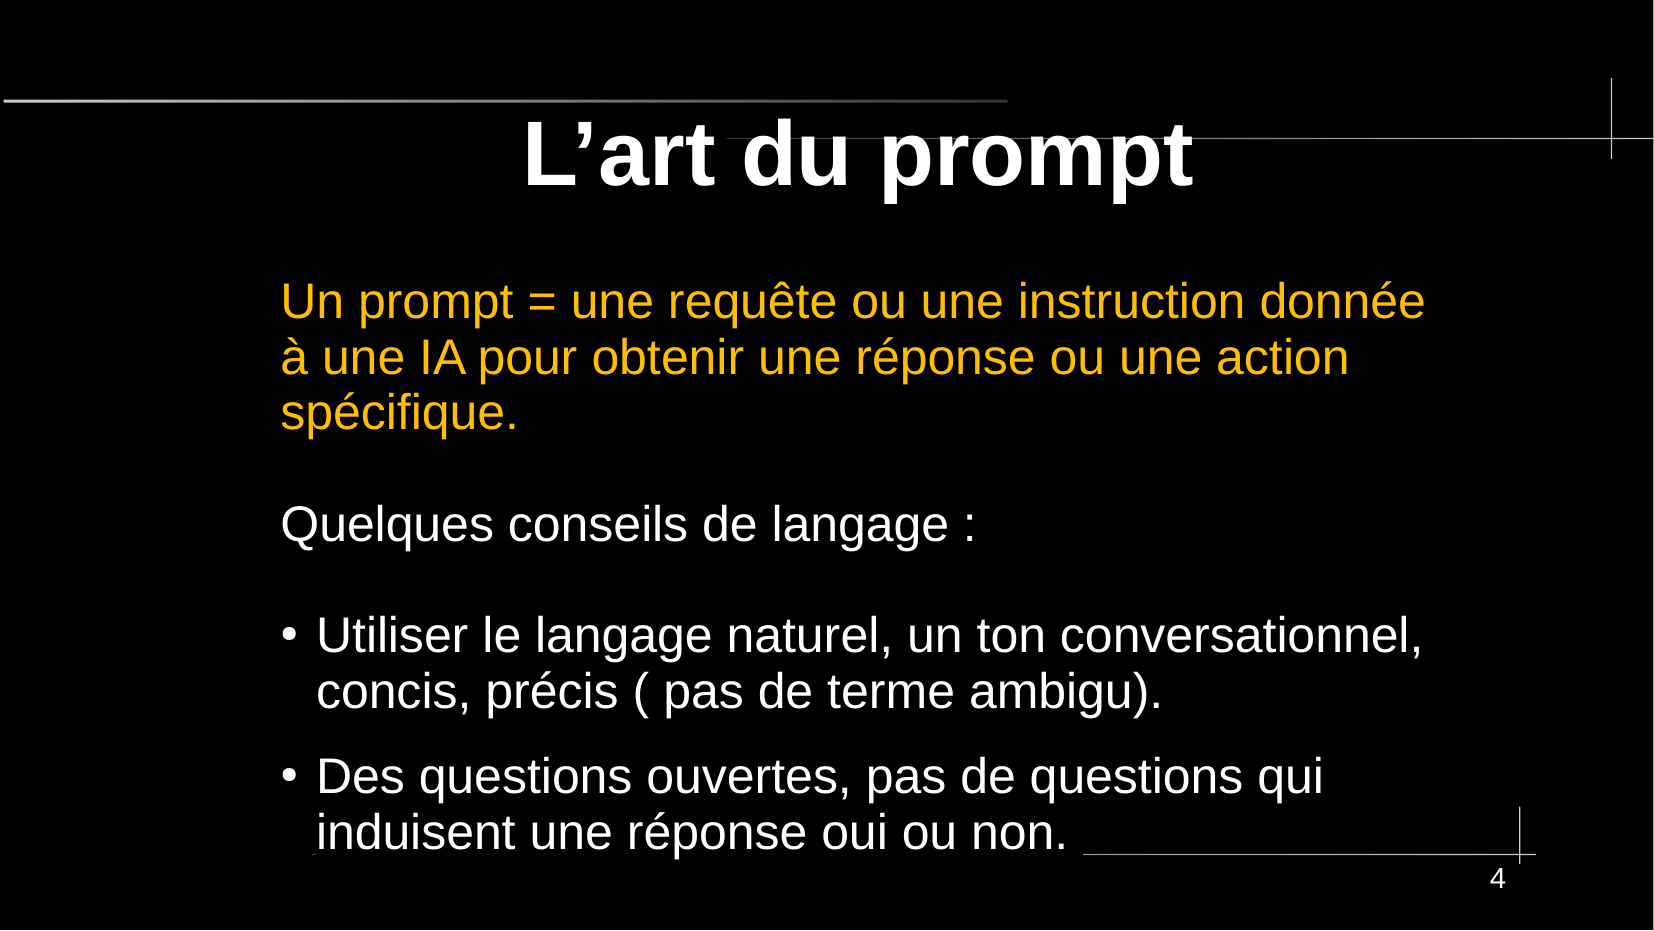

# L’art du prompt
Un prompt = une requête ou une instruction donnée à une IA pour obtenir une réponse ou une action spécifique.
Quelques conseils de langage :
Utiliser le langage naturel, un ton conversationnel, concis, précis ( pas de terme ambigu).
Des questions ouvertes, pas de questions qui induisent une réponse oui ou non.
4